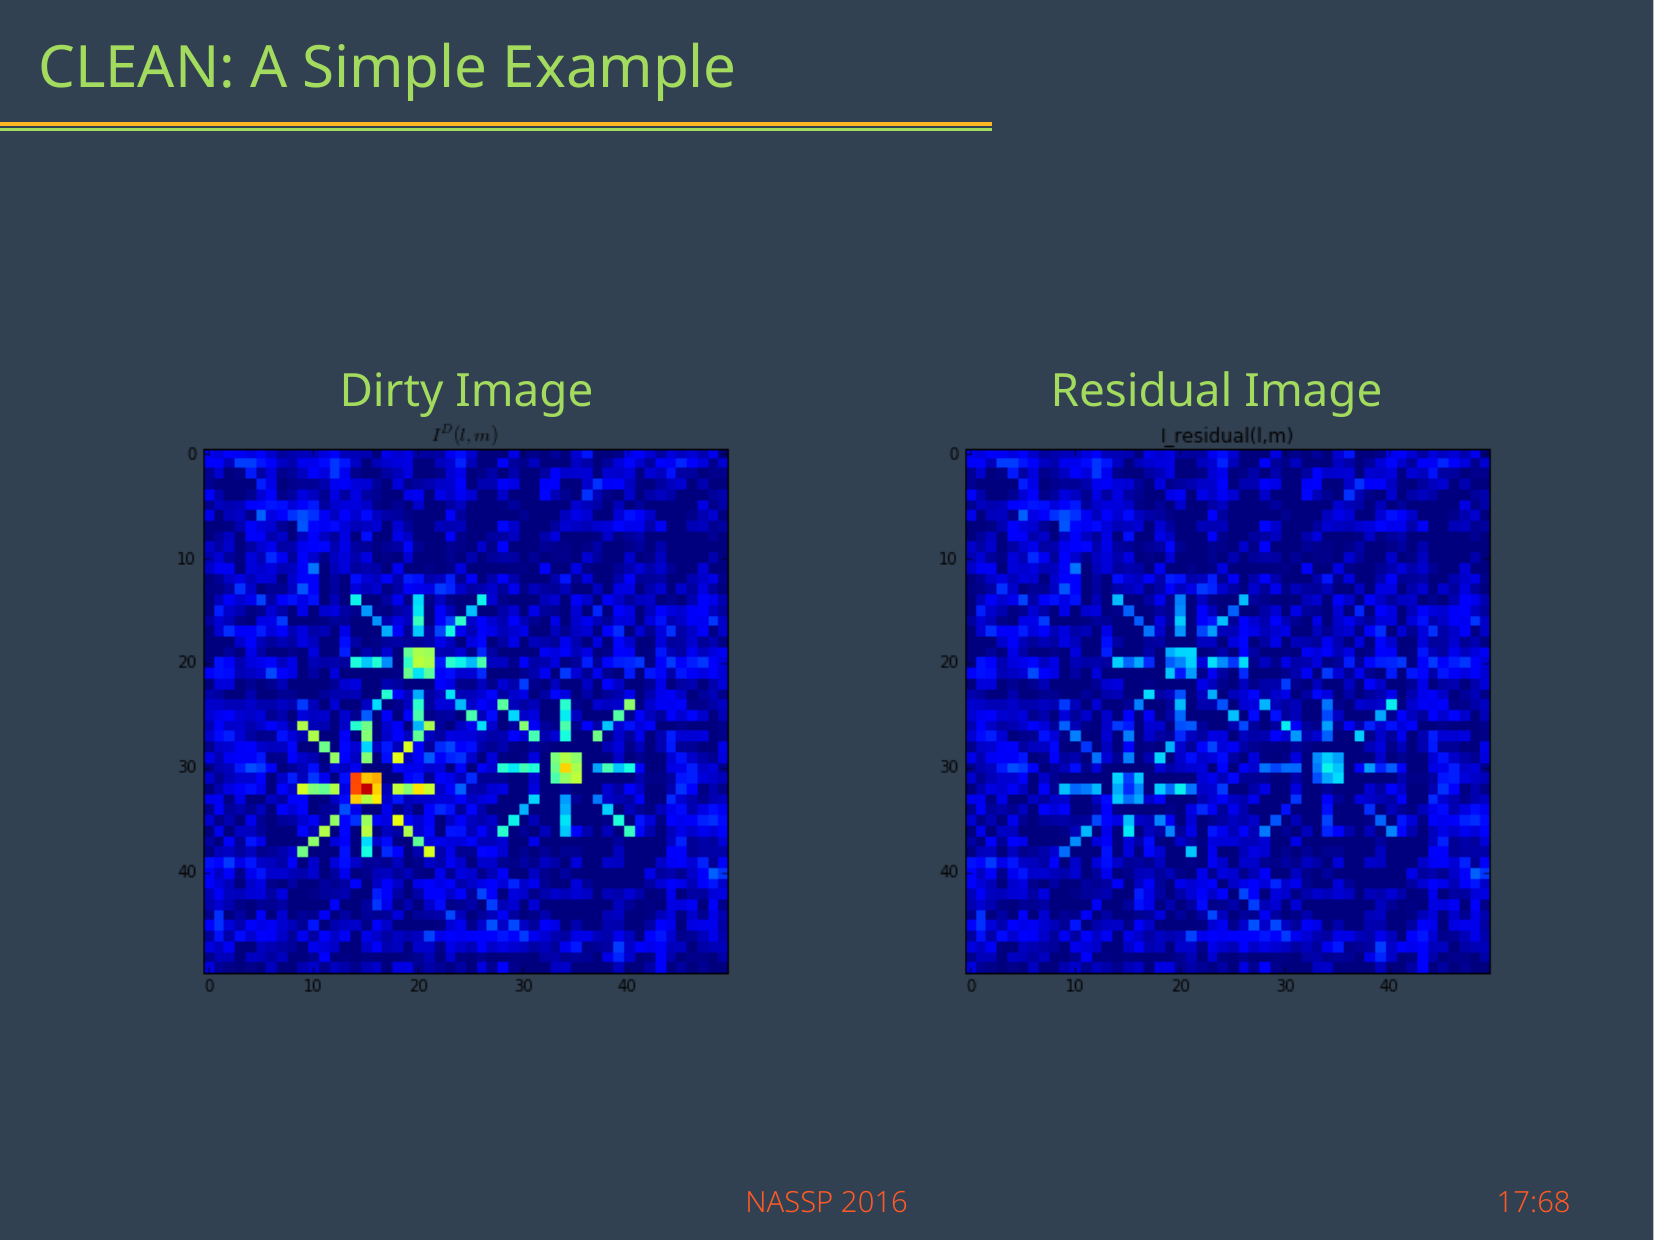

CLEAN: A Simple Example
Dirty Image
Residual Image
NASSP 2016
17